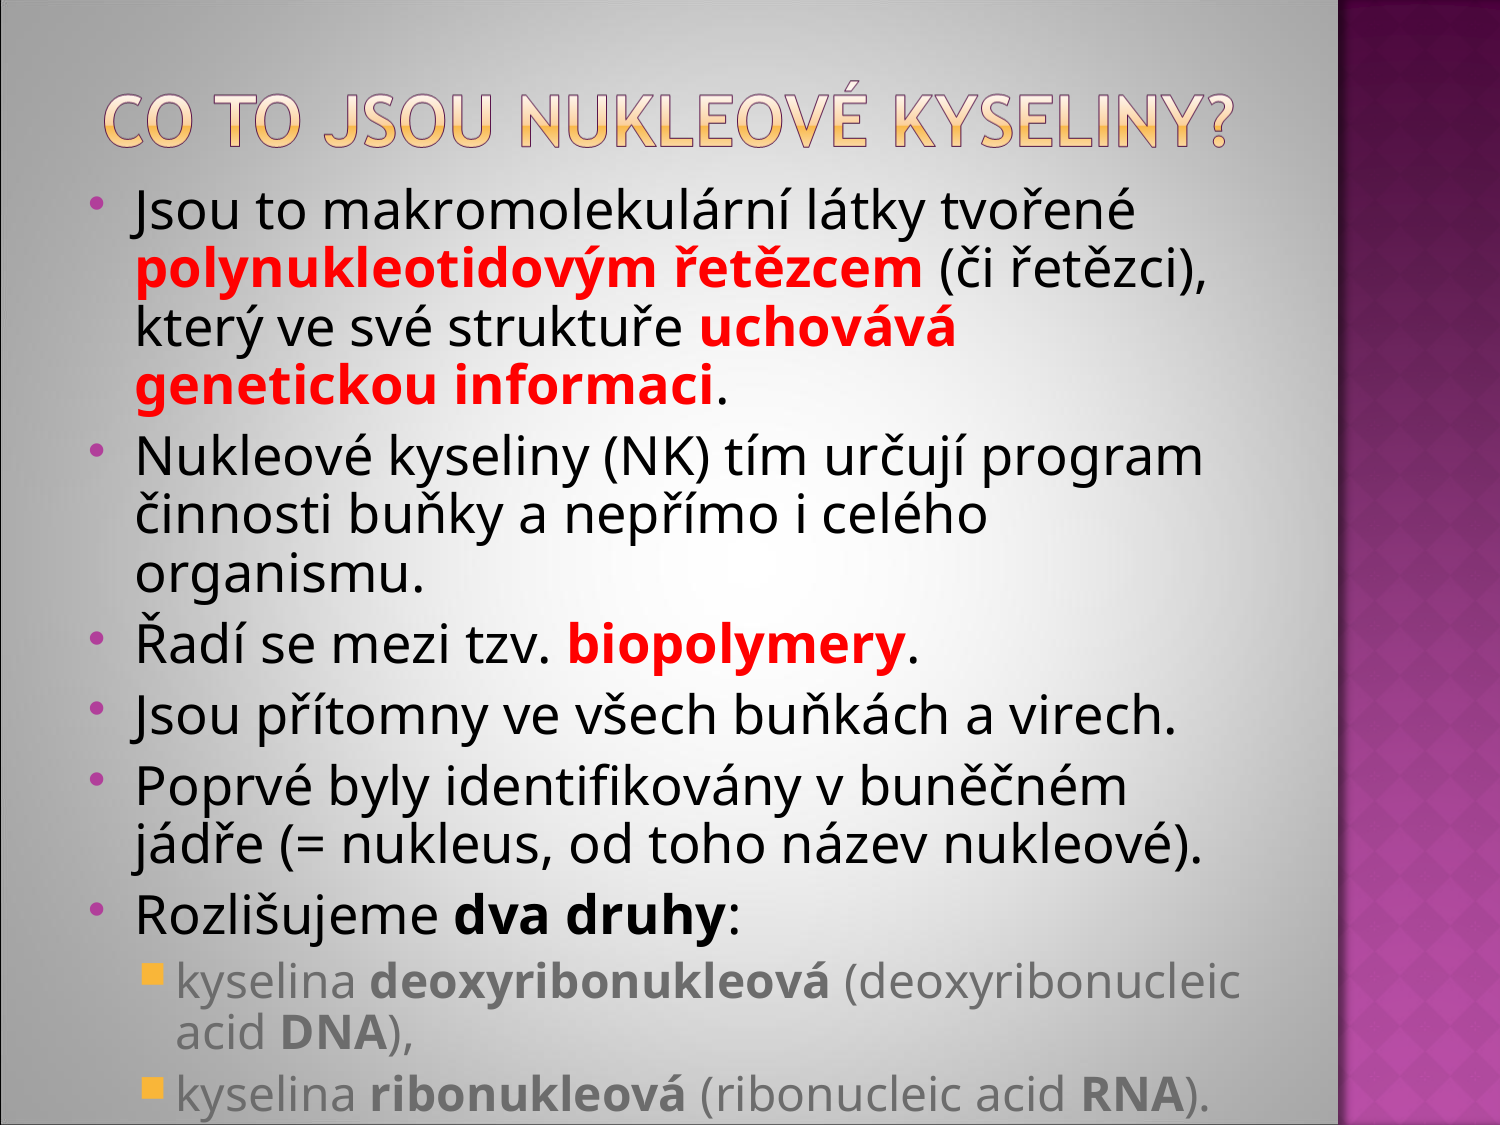

# Jsou to makromolekulární látky tvořené polynukleotidovým řetězcem (či řetězci), který ve své struktuře uchovává genetickou informaci.
Nukleové kyseliny (NK) tím určují program činnosti buňky a nepřímo i celého organismu.
Řadí se mezi tzv. biopolymery.
Jsou přítomny ve všech buňkách a virech.
Poprvé byly identifikovány v buněčném jádře (= nukleus, od toho název nukleové).
Rozlišujeme dva druhy:
kyselina deoxyribonukleová (deoxyribonucleic acid DNA),
kyselina ribonukleová (ribonucleic acid RNA).